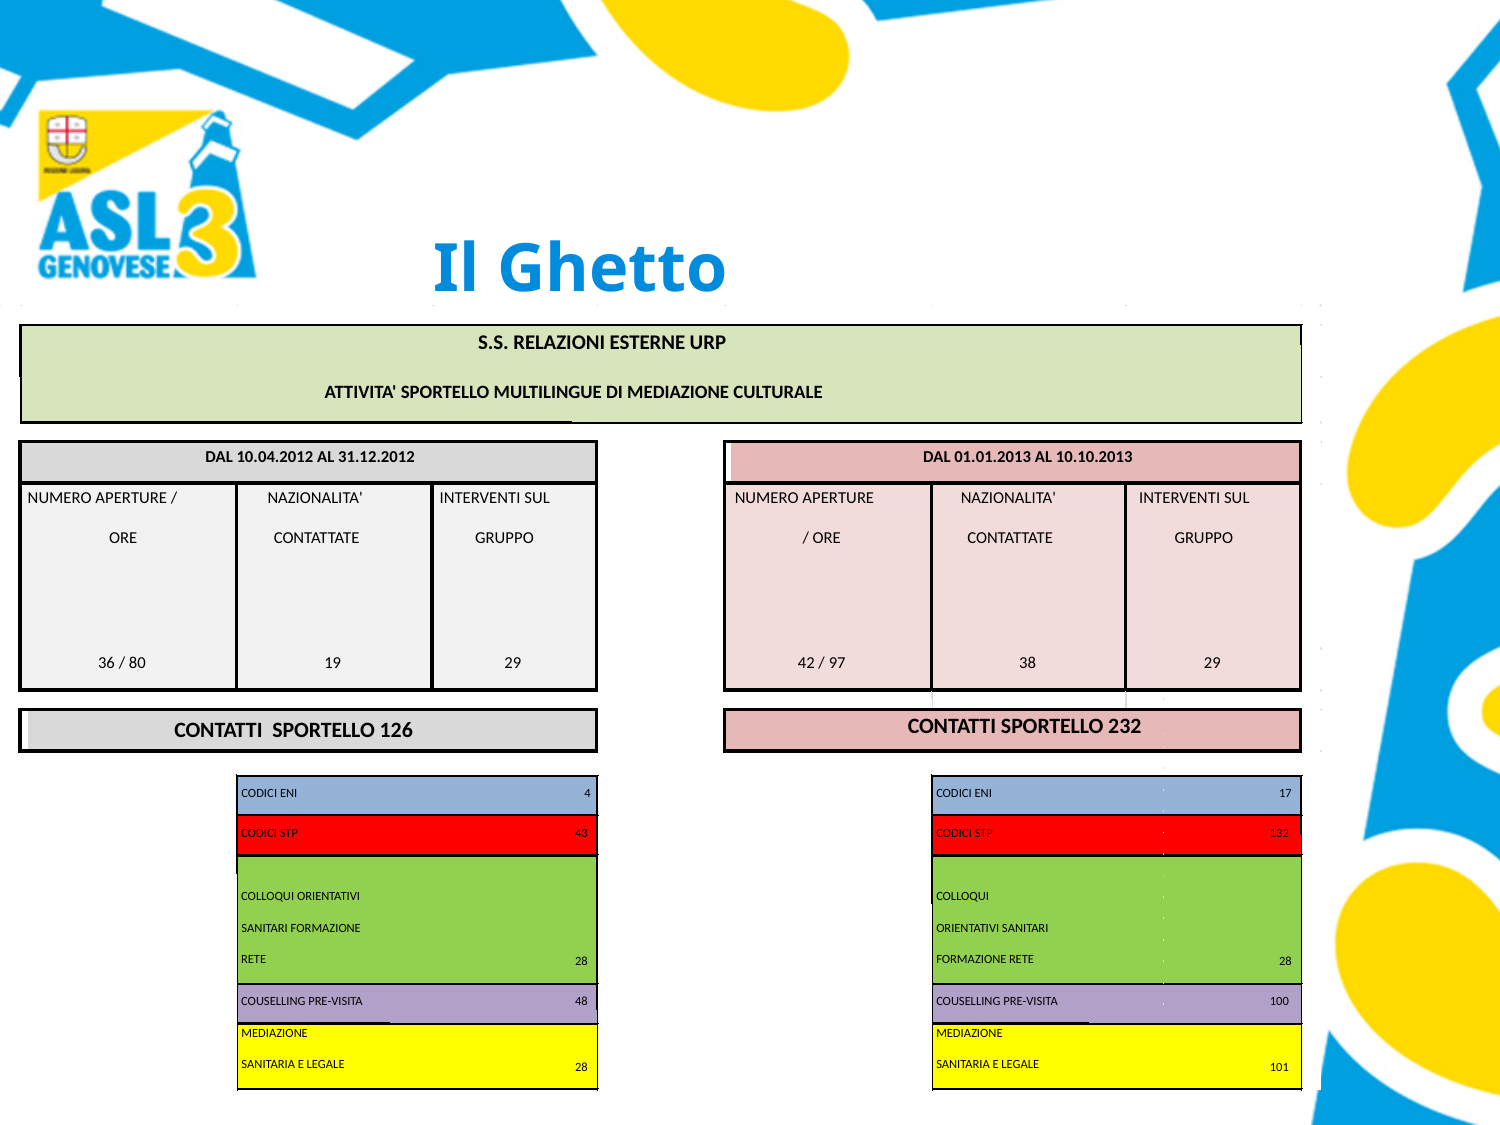

Il Ghetto
S.S. RELAZIONI ESTERNE URP
ATTIVITA' SPORTELLO MULTILINGUE DI MEDIAZIONE CULTURALE
DAL 10.04.2012 AL 31.12.2012
DAL 01.01.2013 AL 10.10.2013
NUMERO APERTURE /
NAZIONALITA'
INTERVENTI SUL
NUMERO APERTURE
NAZIONALITA'
INTERVENTI SUL
ORE
CONTATTATE
GRUPPO
/ ORE
CONTATTATE
GRUPPO
36 / 80
19
29
42 / 97
38
29
CONTATTI SPORTELLO 232
CONTATTI SPORTELLO 126
CODICI ENI
4
CODICI ENI
17
CODICI STP
43
CODICI STP
132
COLLOQUI ORIENTATIVI
COLLOQUI
SANITARI FORMAZIONE
ORIENTATIVI SANITARI
RETE
FORMAZIONE RETE
28
28
COUSELLING PRE-VISITA
48
COUSELLING PRE-VISITA
100
MEDIAZIONE
MEDIAZIONE
SANITARIA E LEGALE
SANITARIA E LEGALE
28
101
.
.